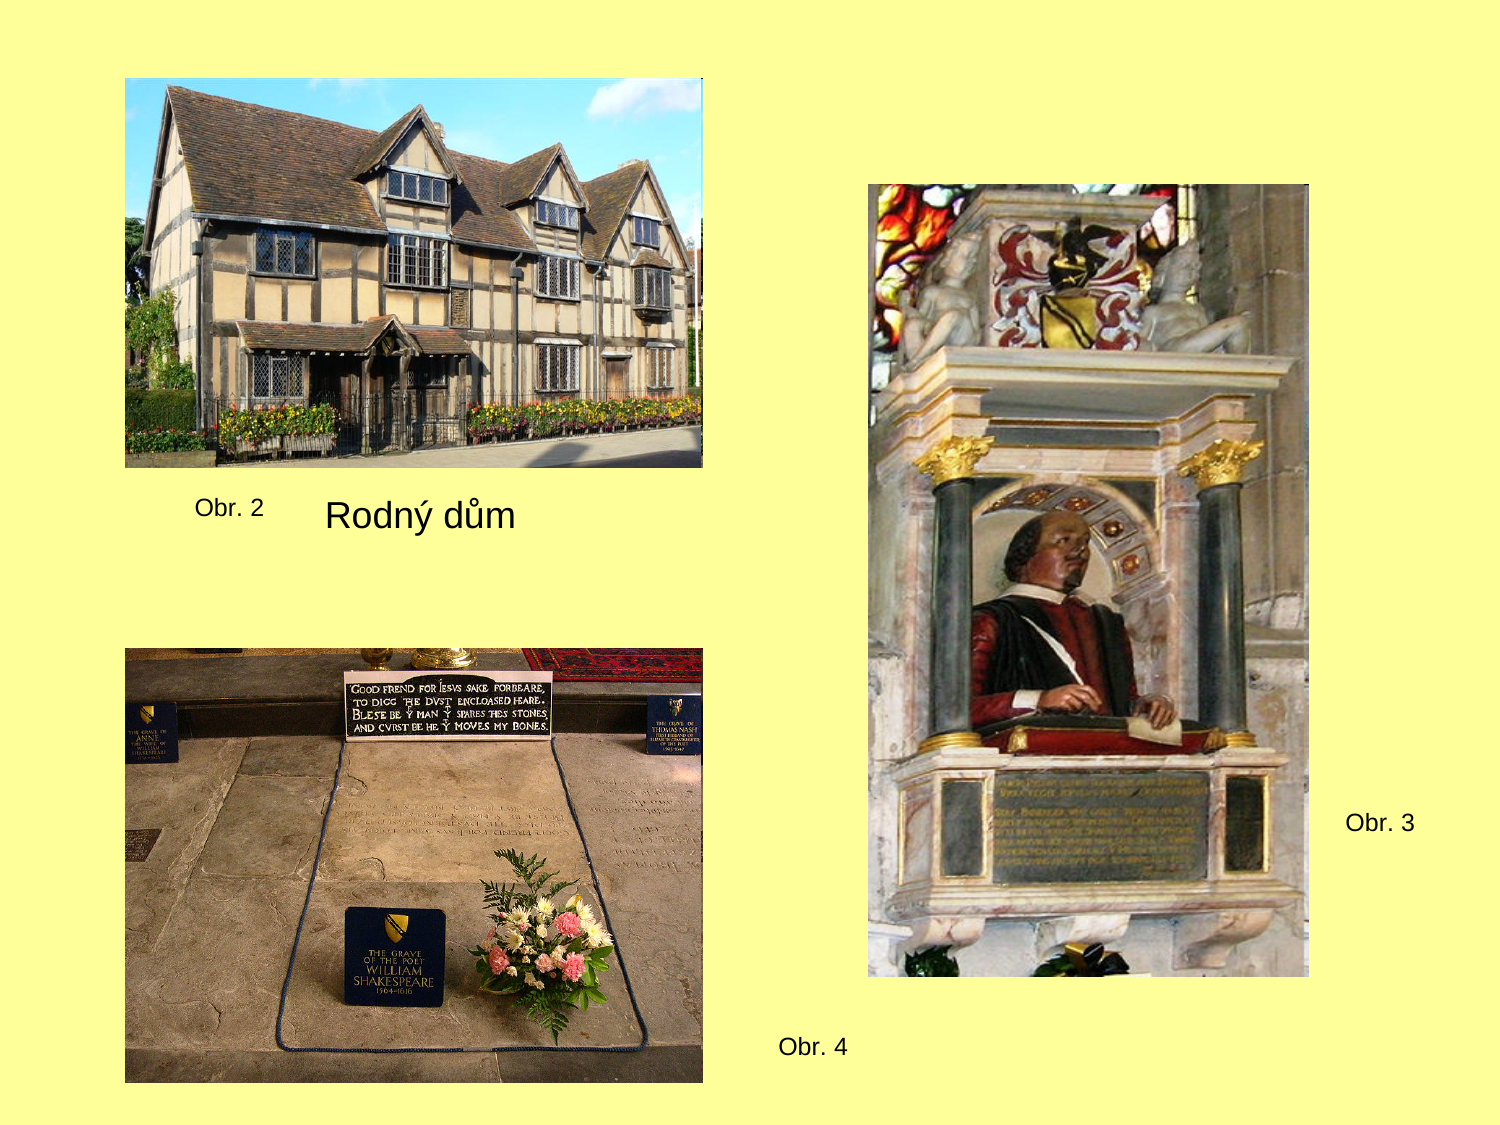

Rodný dům
Obr. 2
Obr. 3
Obr. 4